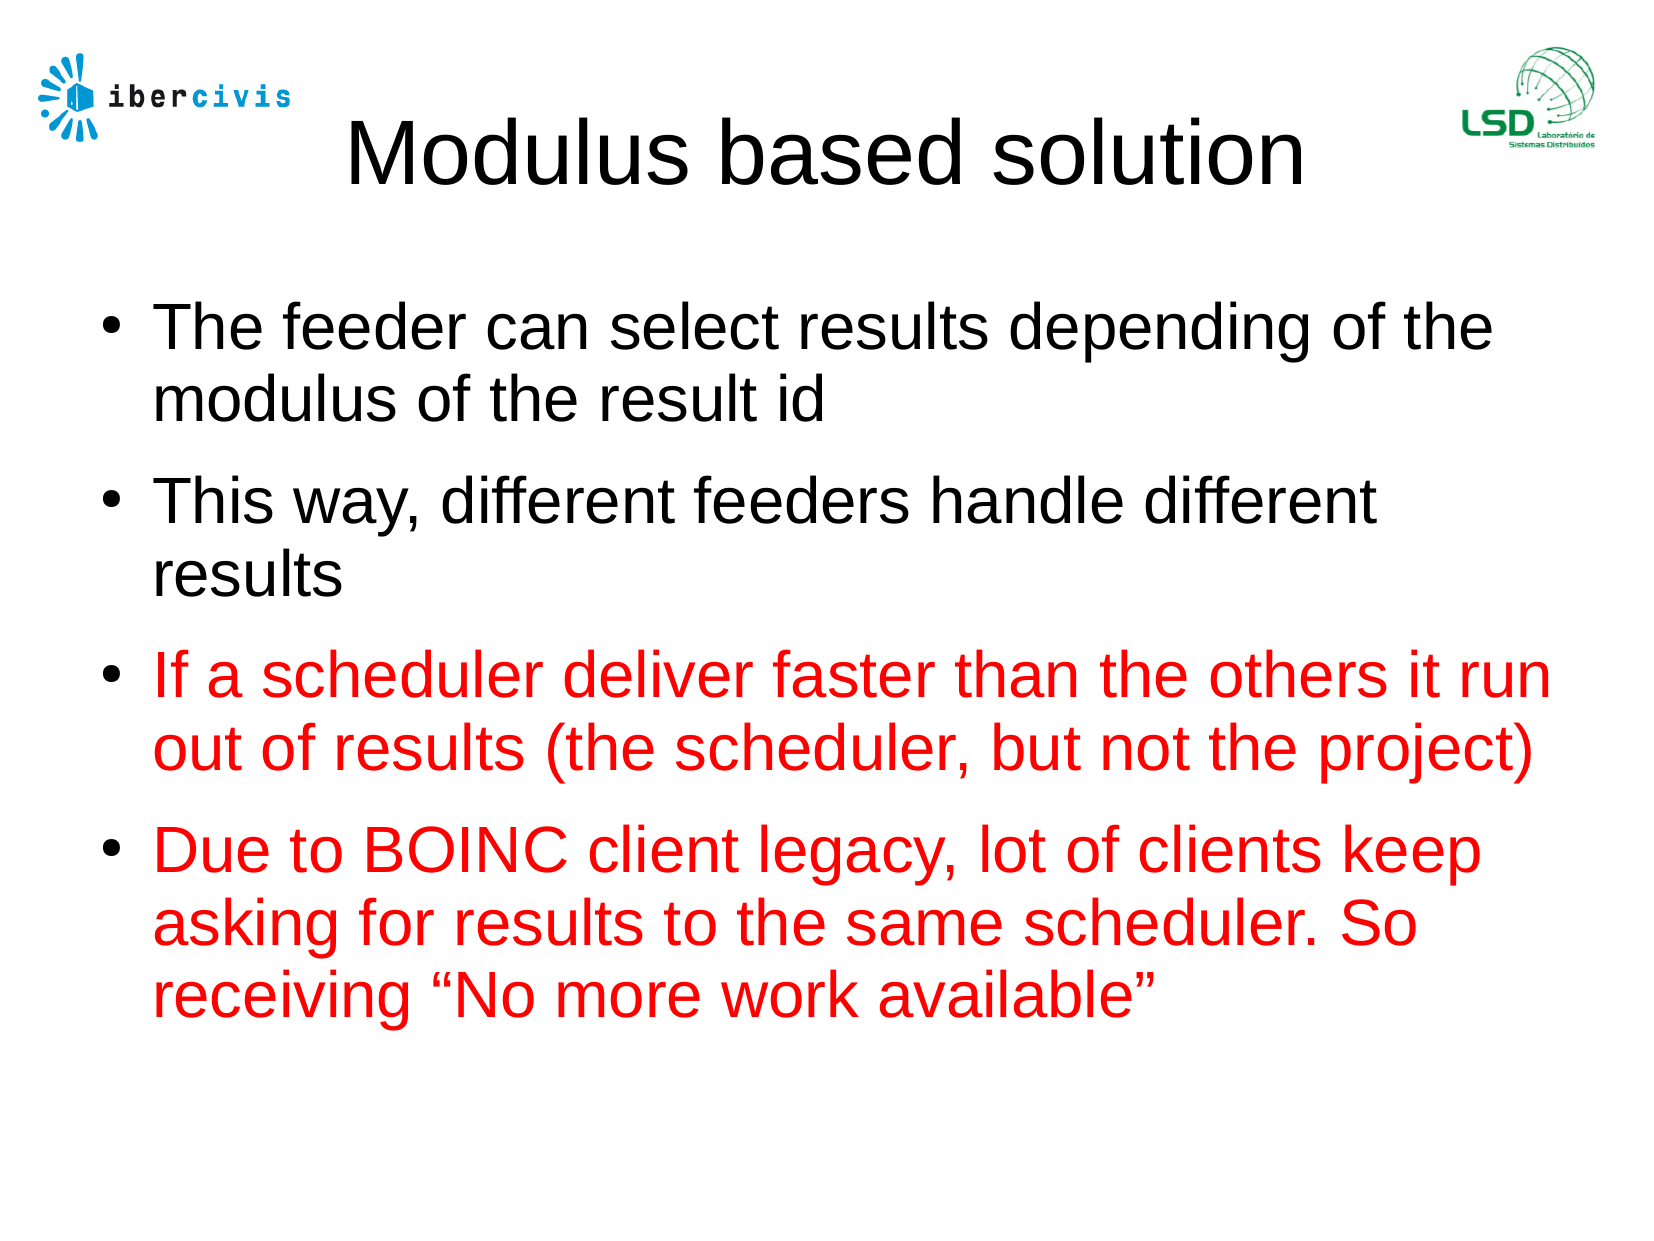

# Modulus based solution
The feeder can select results depending of the modulus of the result id
This way, different feeders handle different results
If a scheduler deliver faster than the others it run out of results (the scheduler, but not the project)
Due to BOINC client legacy, lot of clients keep asking for results to the same scheduler. So receiving “No more work available”